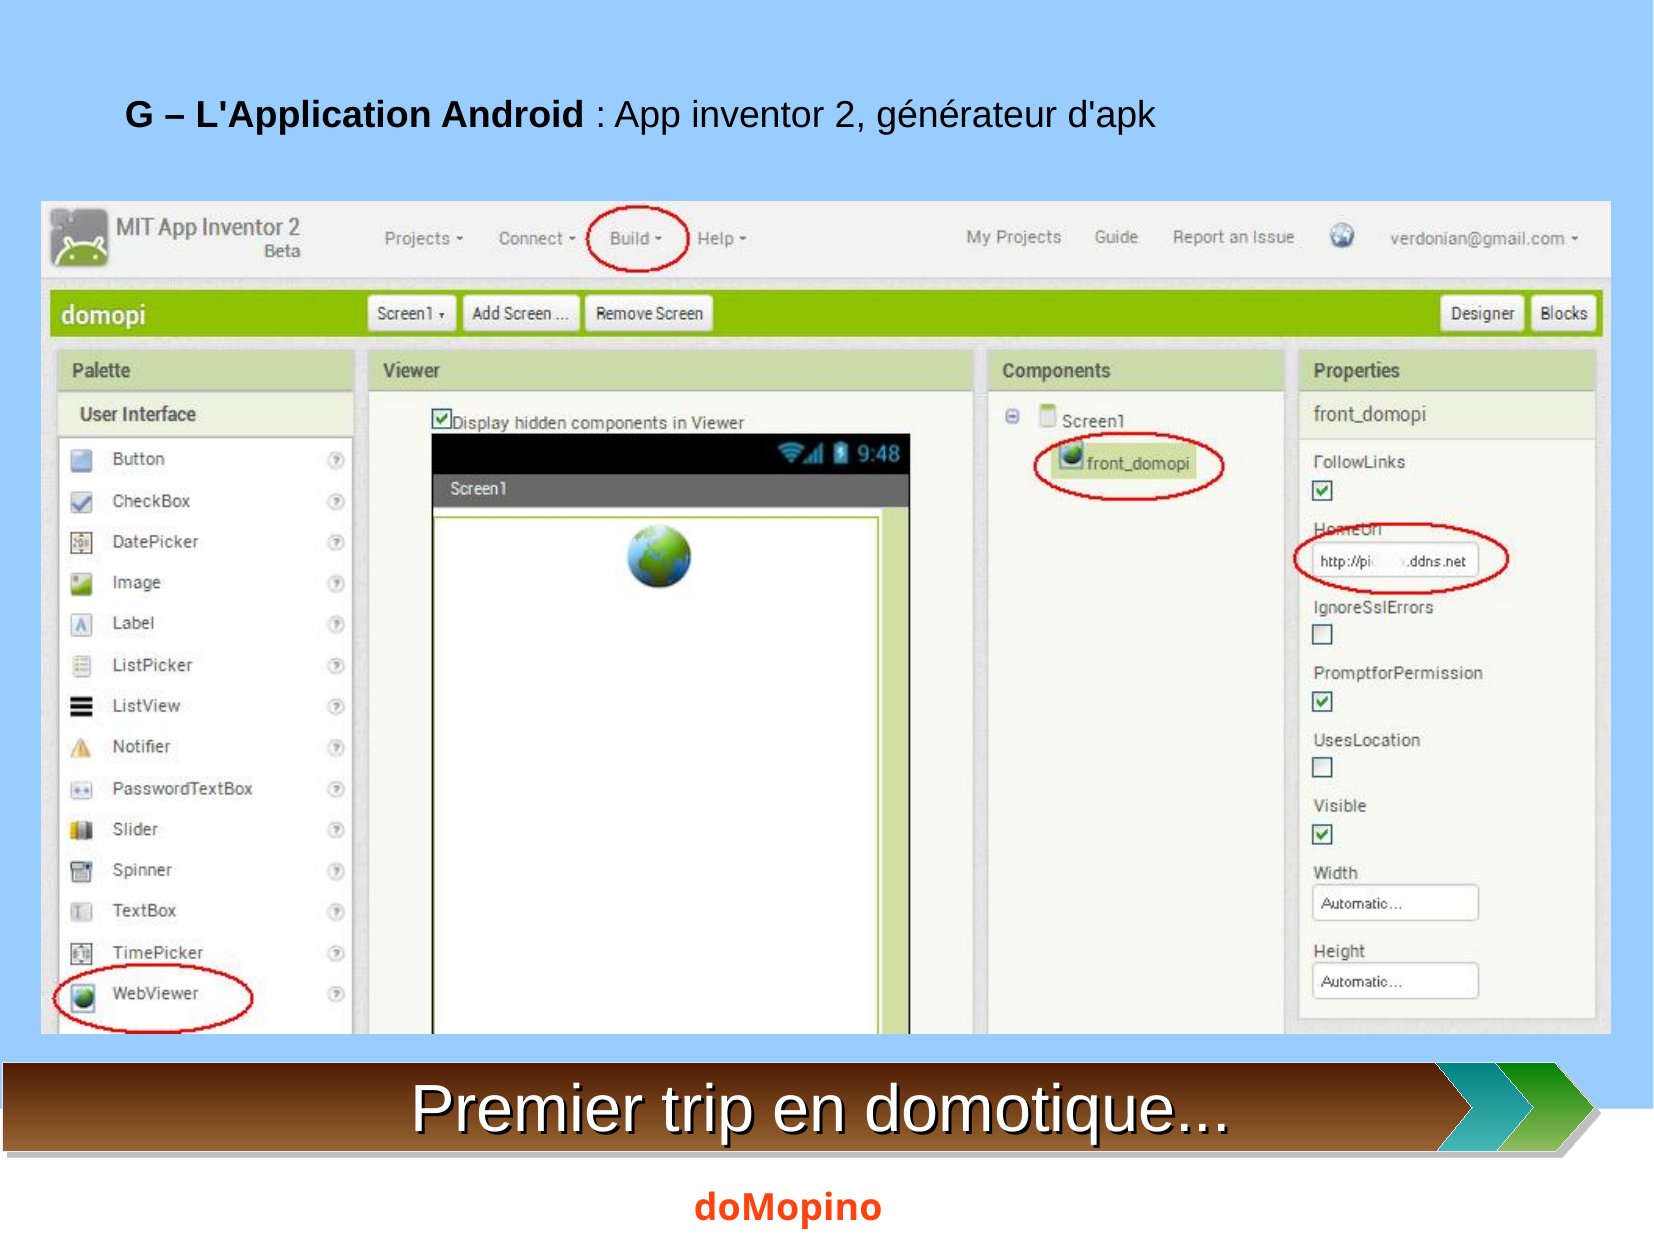

G – L'Application Android : App inventor 2, générateur d'apk
# Premier trip en domotique...
doMopino